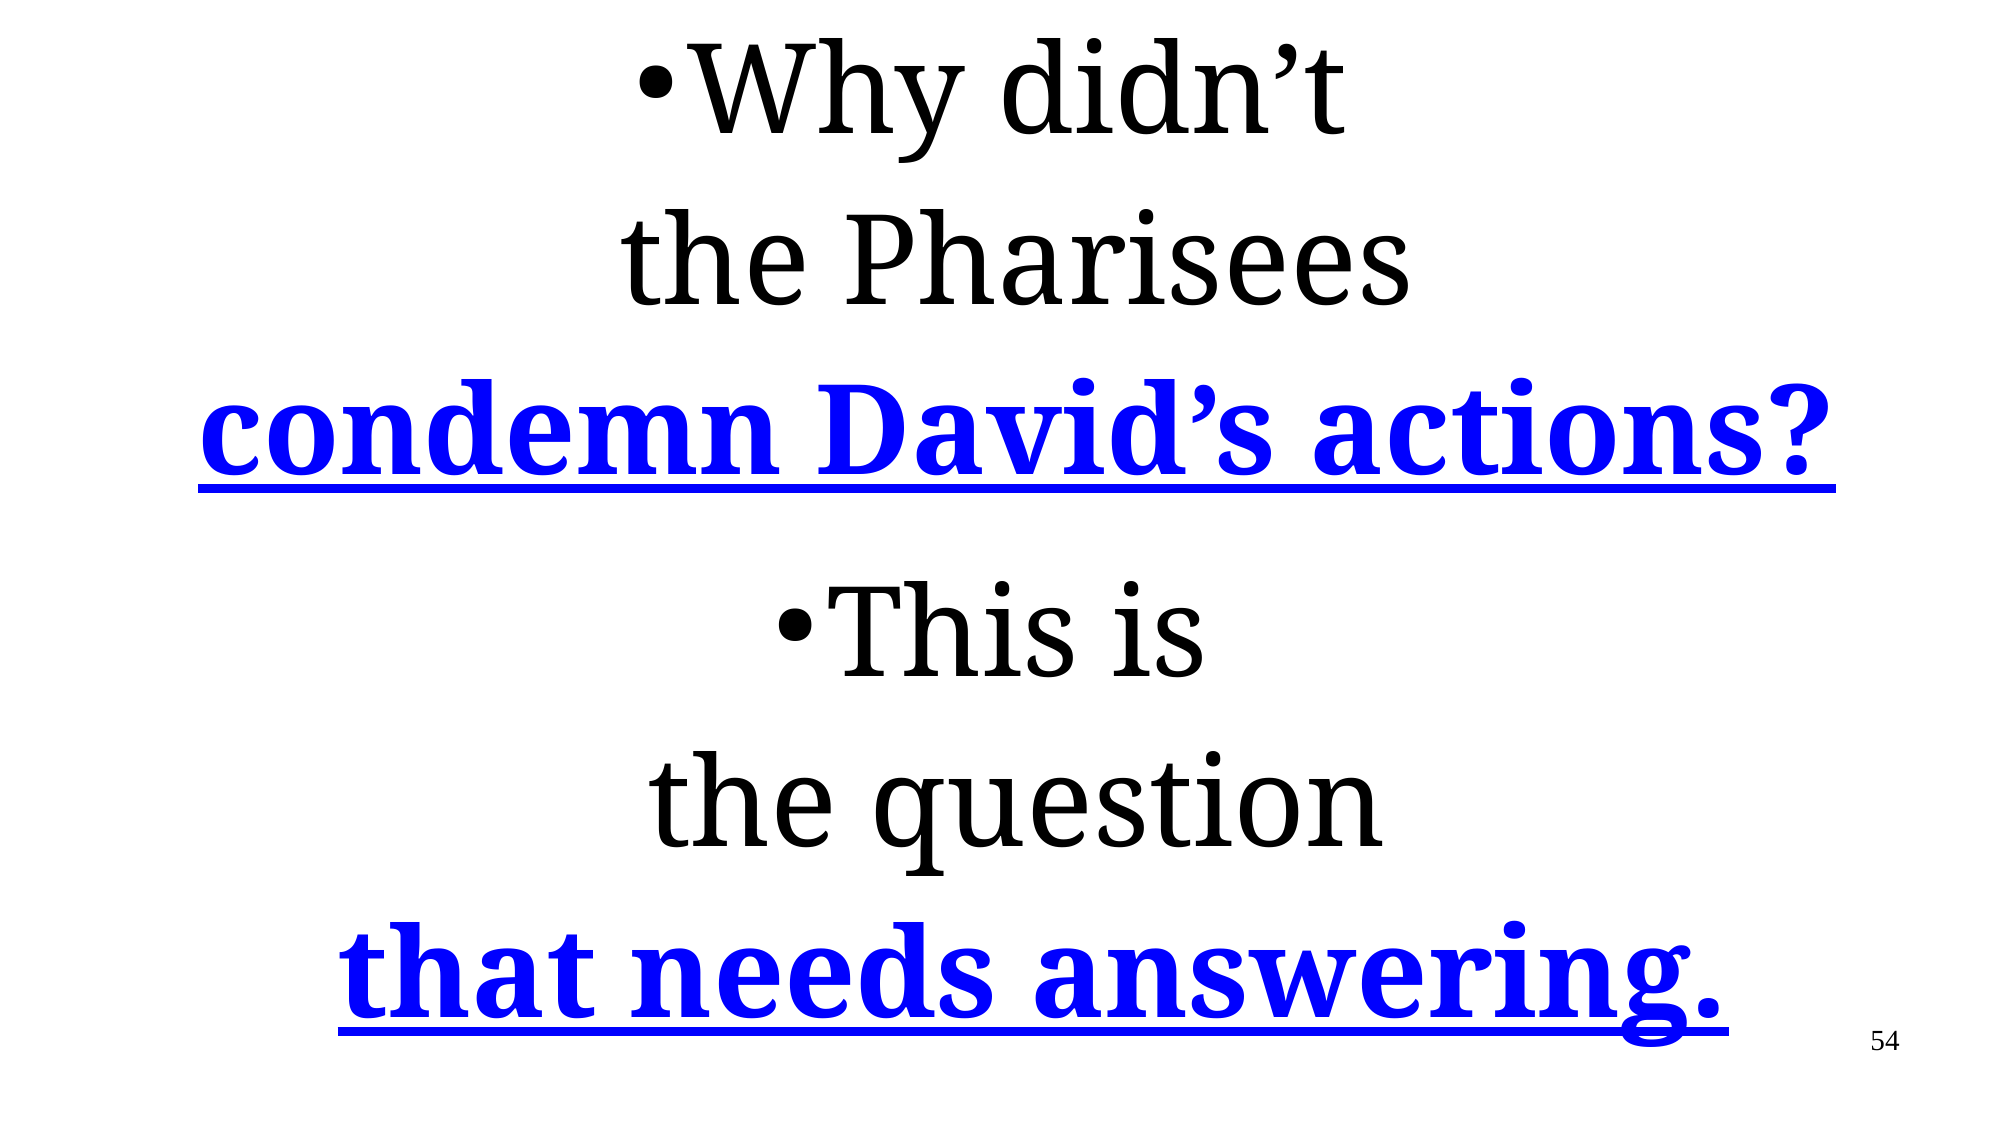

# Why didn’t the Pharisees condemn David’s actions?
This is
the question
that needs answering.
54